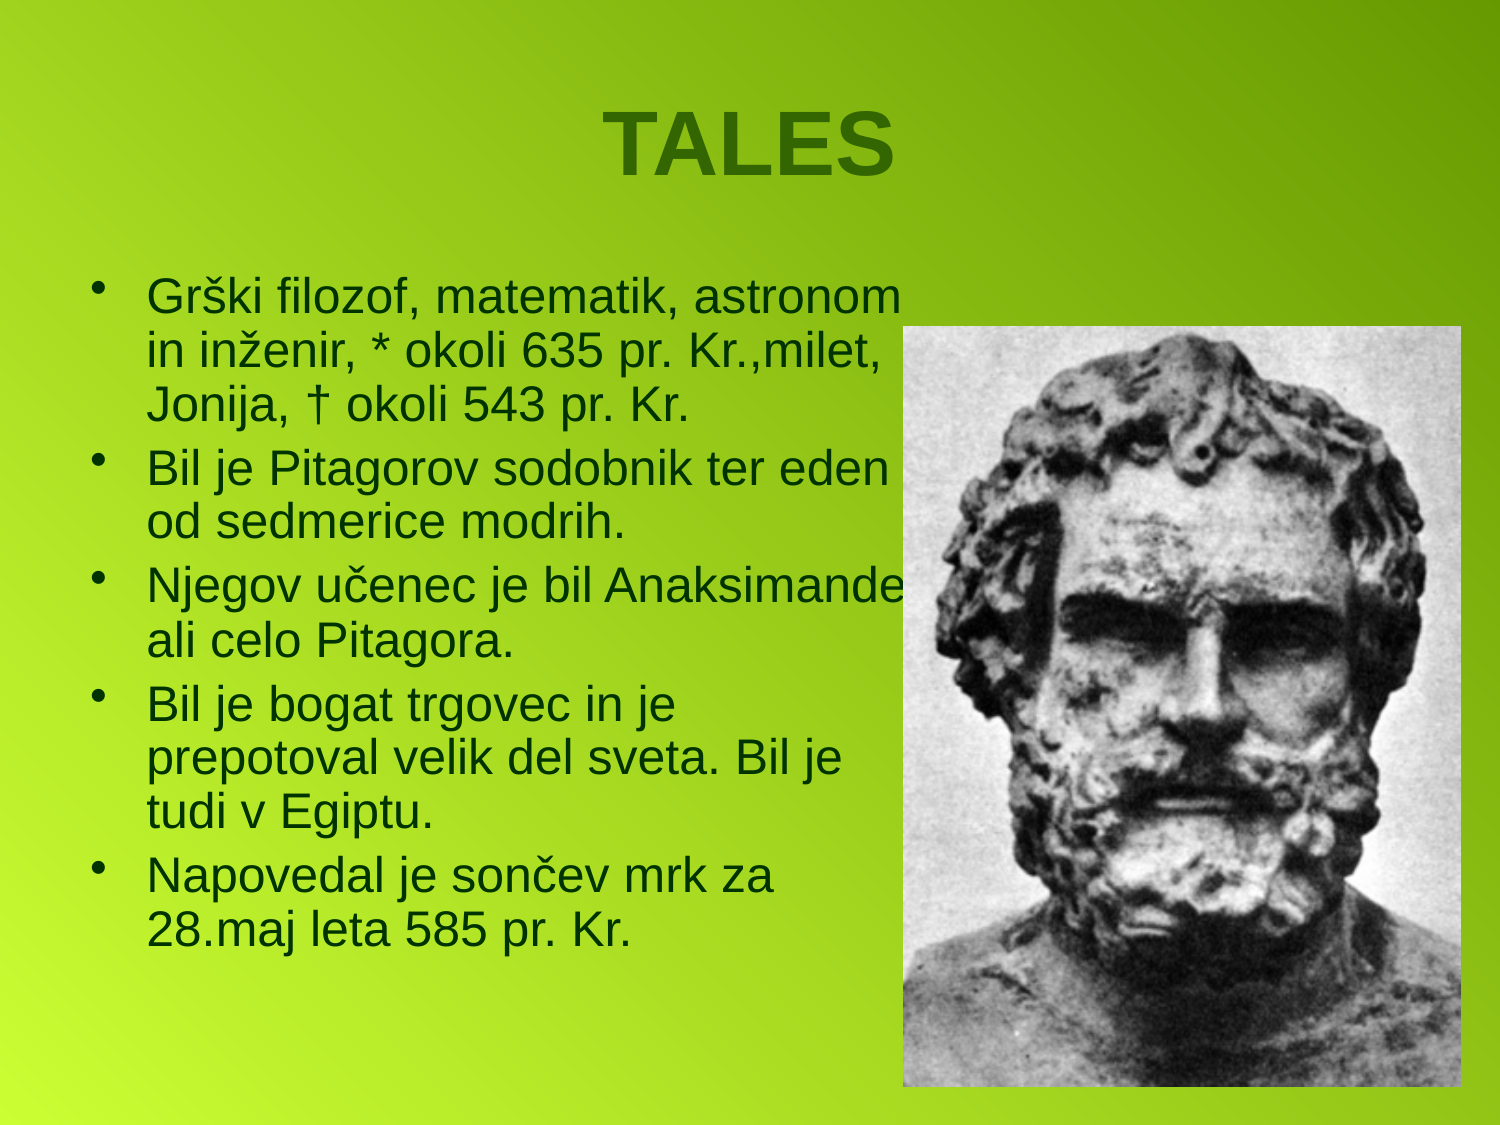

# TALES
Grški filozof, matematik, astronom in inženir, * okoli 635 pr. Kr.,milet, Jonija, † okoli 543 pr. Kr.
Bil je Pitagorov sodobnik ter eden od sedmerice modrih.
Njegov učenec je bil Anaksimander ali celo Pitagora.
Bil je bogat trgovec in je prepotoval velik del sveta. Bil je tudi v Egiptu.
Napovedal je sončev mrk za 28.maj leta 585 pr. Kr.